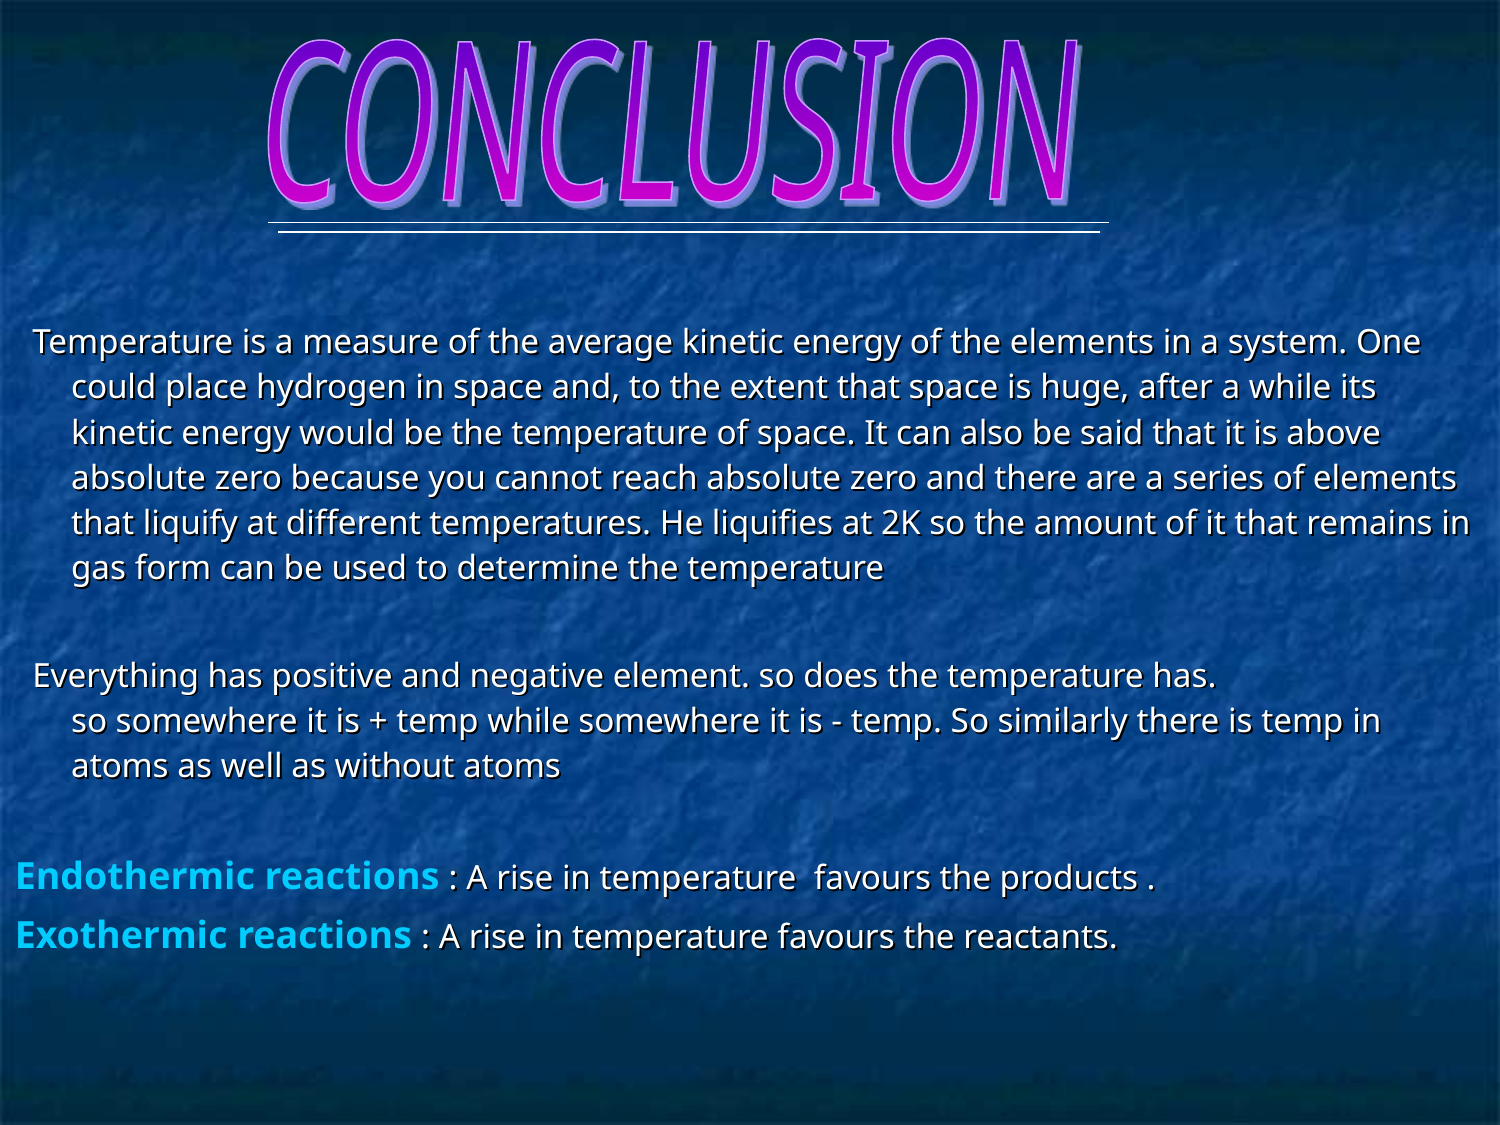

CONCLUSION
# Temperature is a measure of the average kinetic energy of the elements in a system. One could place hydrogen in space and, to the extent that space is huge, after a while its kinetic energy would be the temperature of space. It can also be said that it is above absolute zero because you cannot reach absolute zero and there are a series of elements that liquify at different temperatures. He liquifies at 2K so the amount of it that remains in gas form can be used to determine the temperature
 Everything has positive and negative element. so does the temperature has.
so somewhere it is + temp while somewhere it is - temp. So similarly there is temp in atoms as well as without atoms
Endothermic reactions : A rise in temperature favours the products .
Exothermic reactions : A rise in temperature favours the reactants.